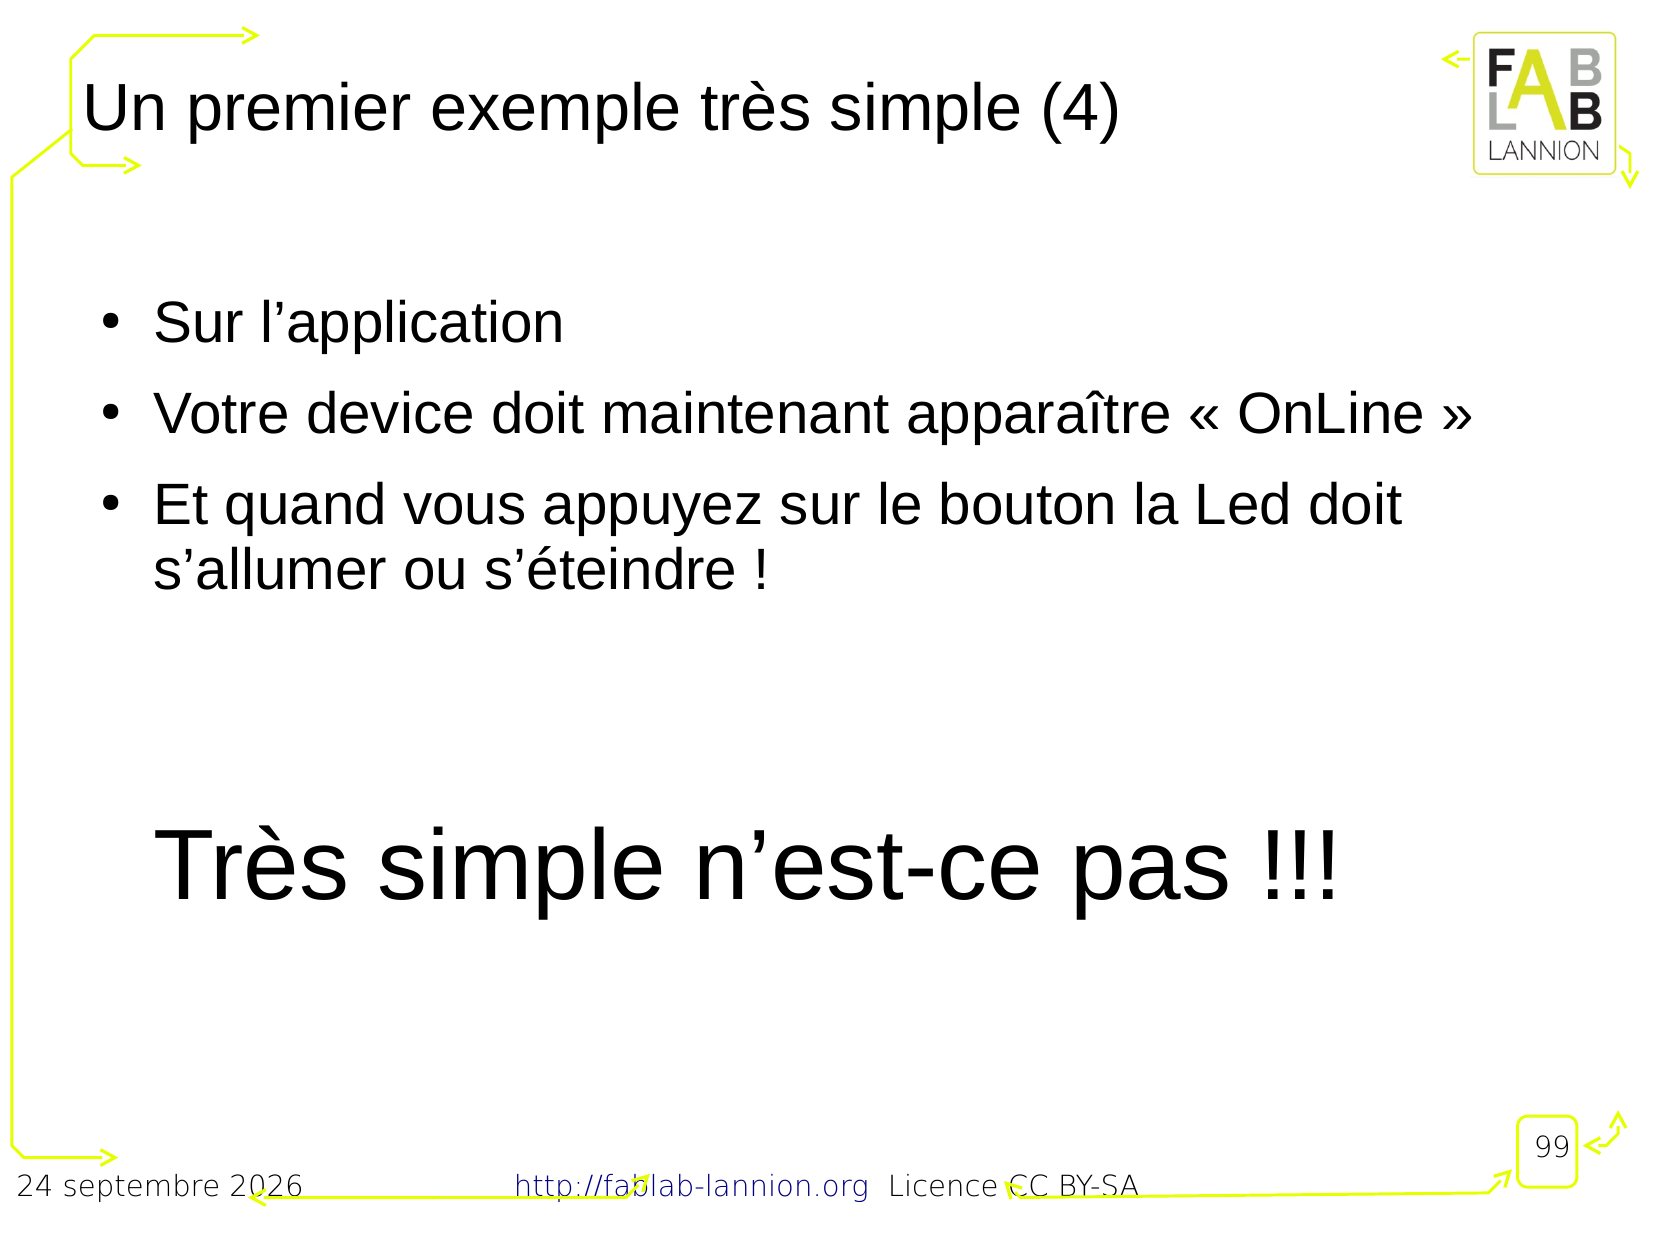

# Un premier exemple très simple (4)
Sur l’application
Votre device doit maintenant apparaître « OnLine »
Et quand vous appuyez sur le bouton la Led doit s’allumer ou s’éteindre !
Très simple n’est-ce pas !!!
99